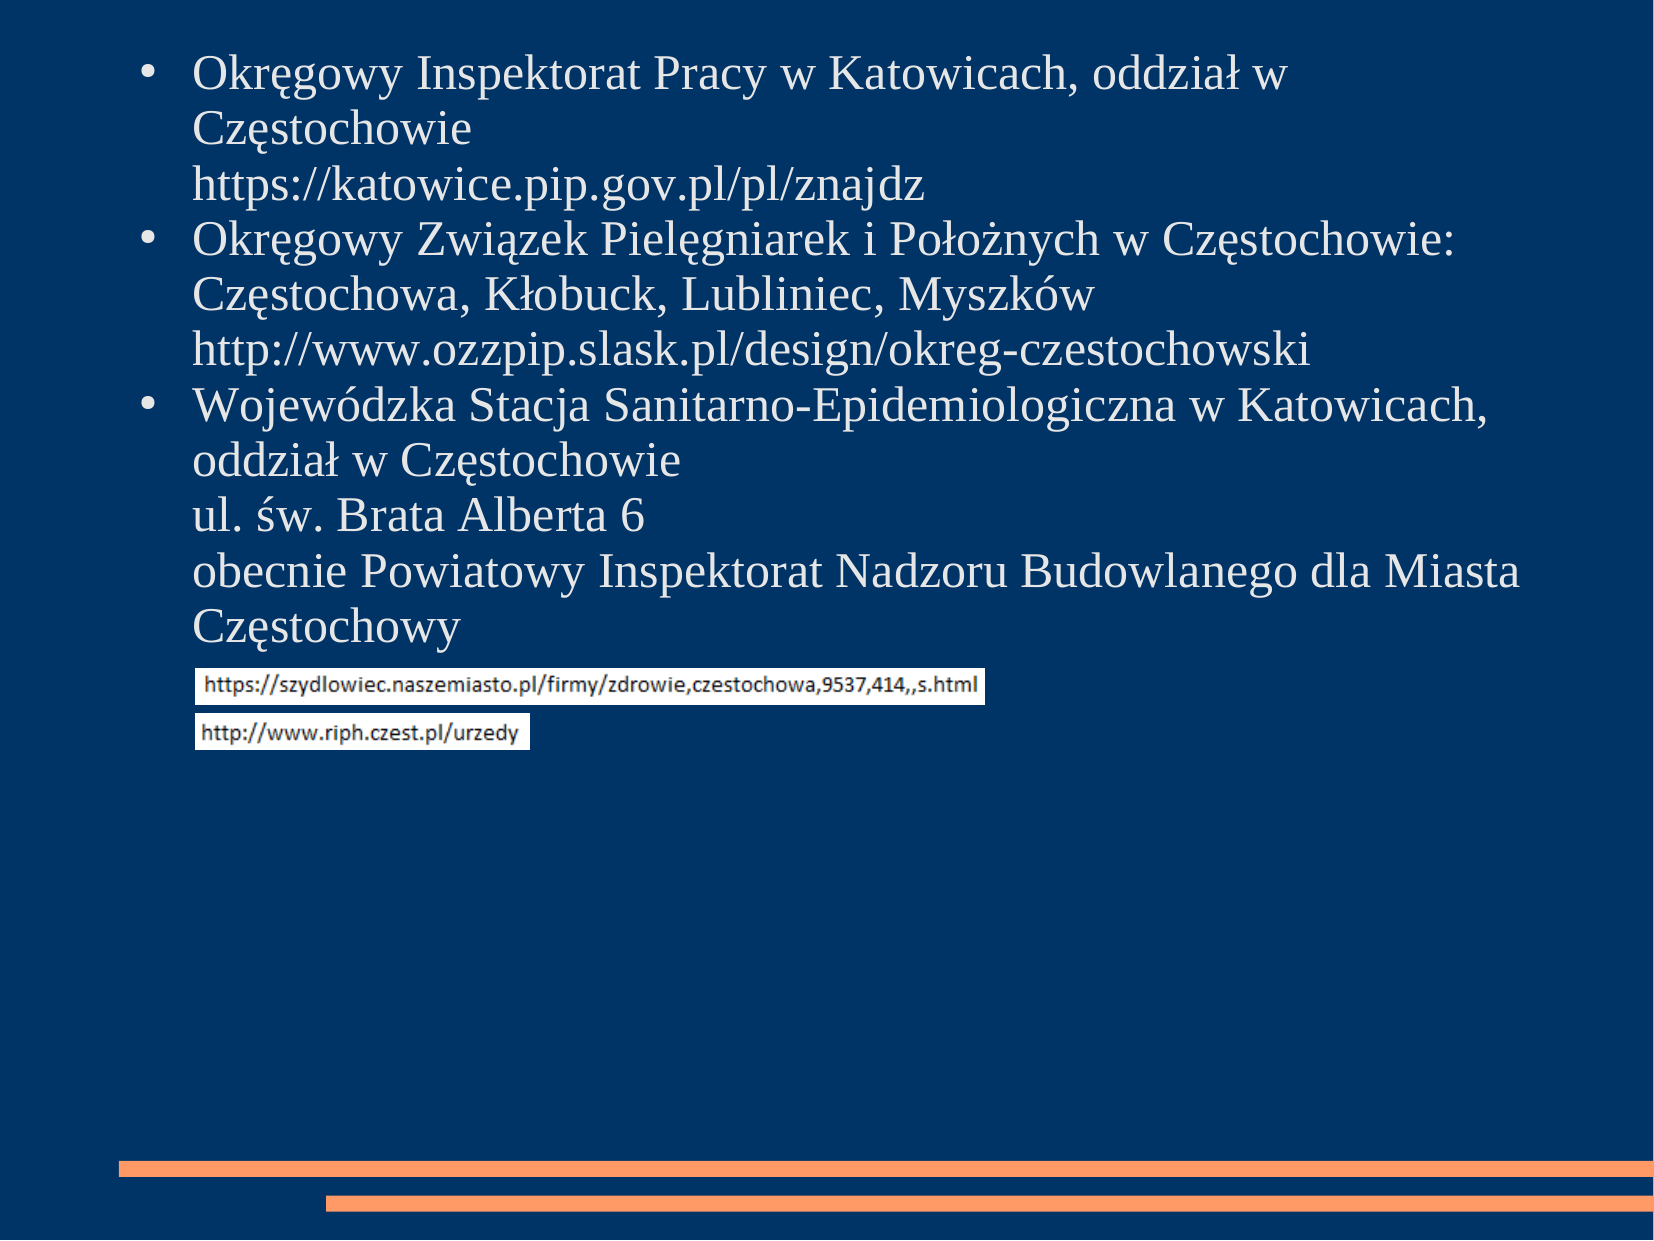

# Okręgowy Inspektorat Pracy w Katowicach, oddział w Częstochowie https://katowice.pip.gov.pl/pl/znajdz
Okręgowy Związek Pielęgniarek i Położnych w Częstochowie:
Częstochowa, Kłobuck, Lubliniec, Myszków
http://www.ozzpip.slask.pl/design/okreg-czestochowski
Wojewódzka Stacja Sanitarno-Epidemiologiczna w Katowicach, oddział w Częstochowie
ul. św. Brata Alberta 6
obecnie Powiatowy Inspektorat Nadzoru Budowlanego dla Miasta Częstochowy